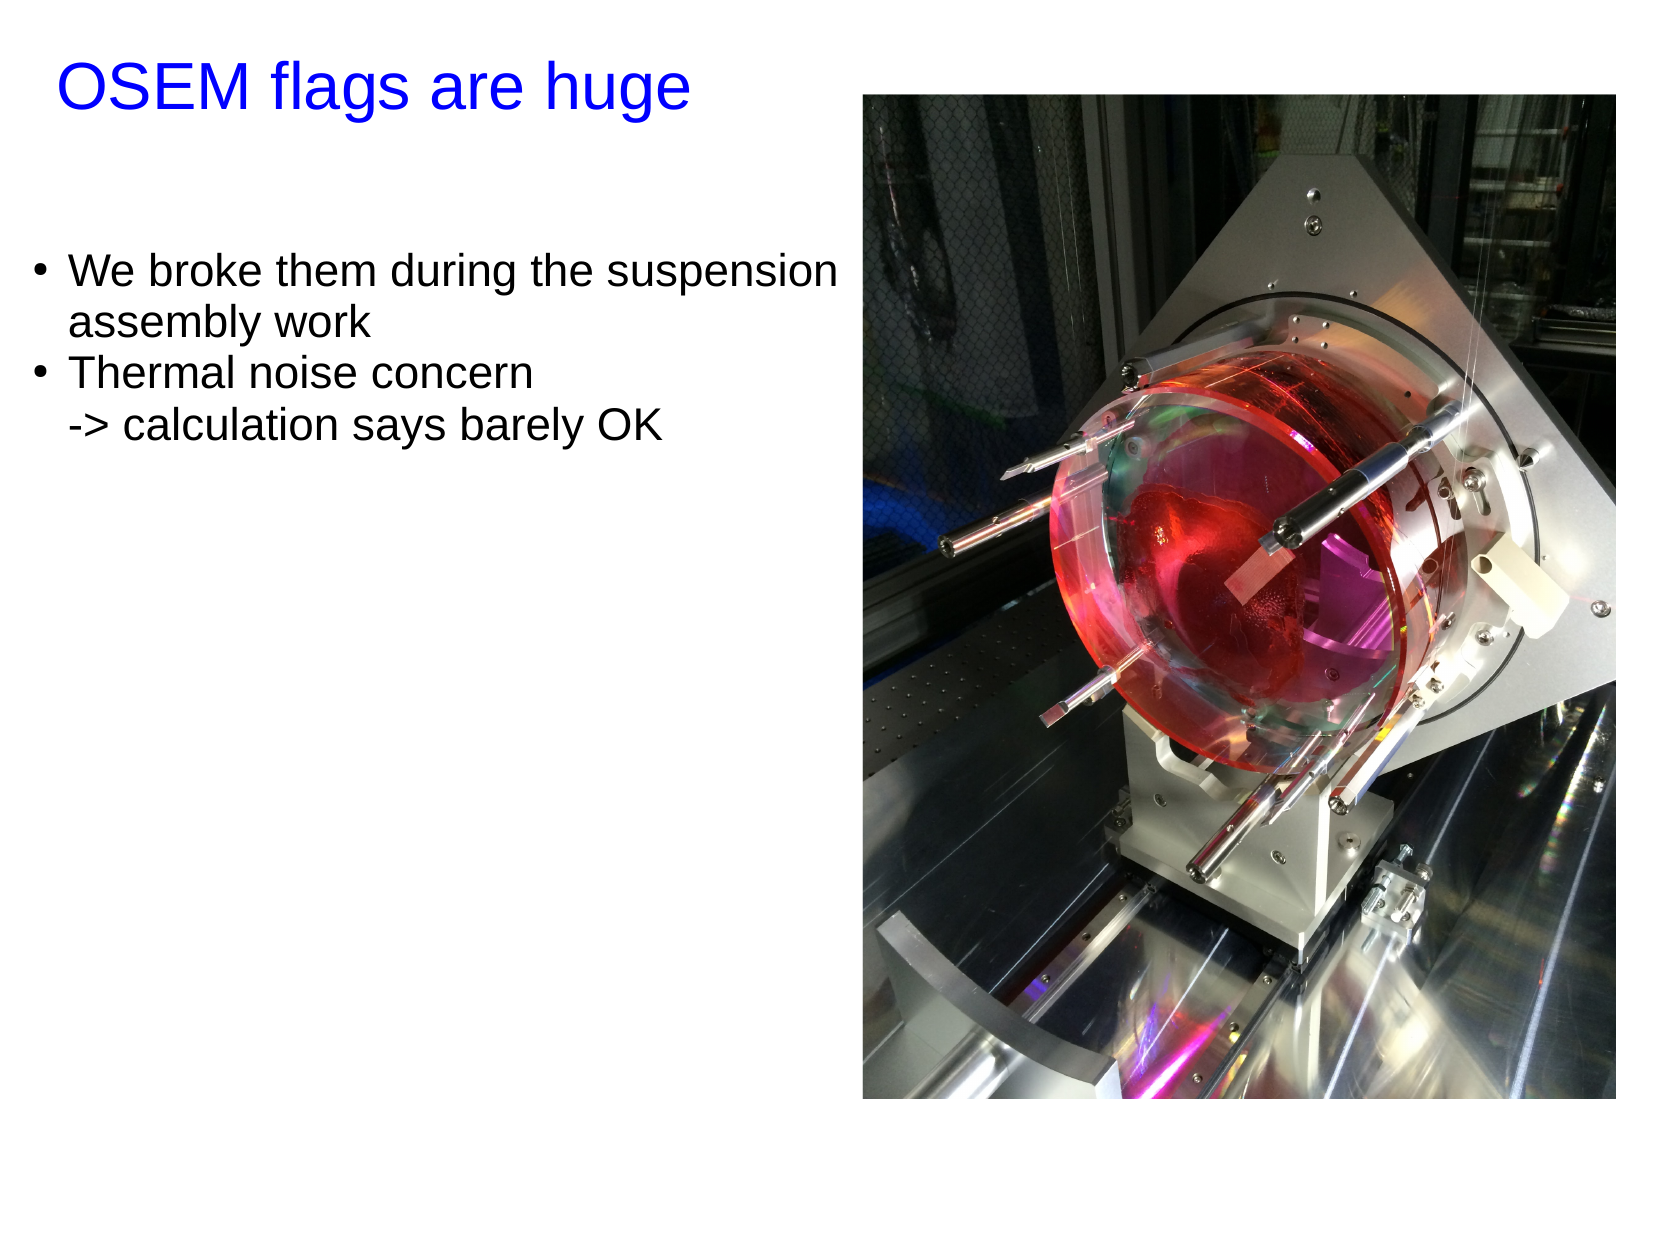

OSEM flags are huge
We broke them during the suspension
assembly work
Thermal noise concern
-> calculation says barely OK